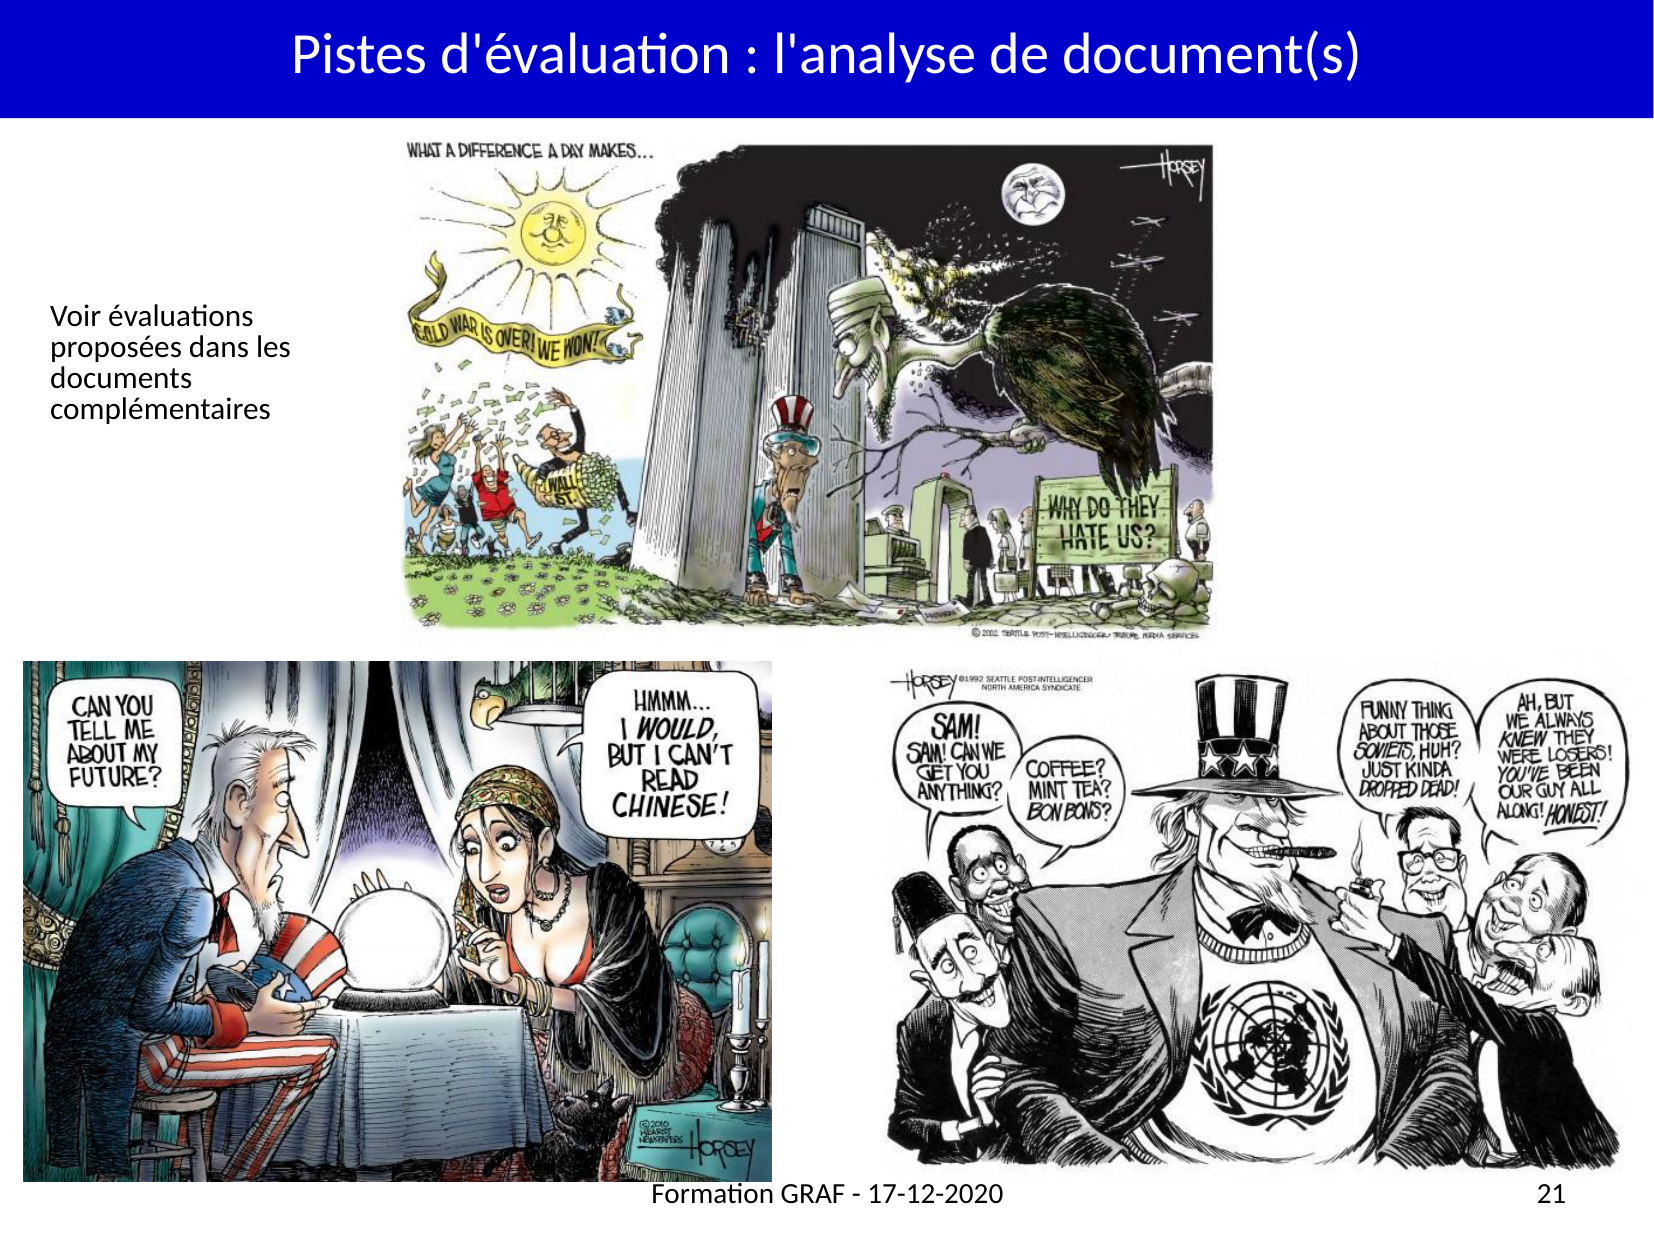

# Pistes d'évaluation : l'analyse de document(s)
Voir évaluations proposées dans les documents complémentaires
21